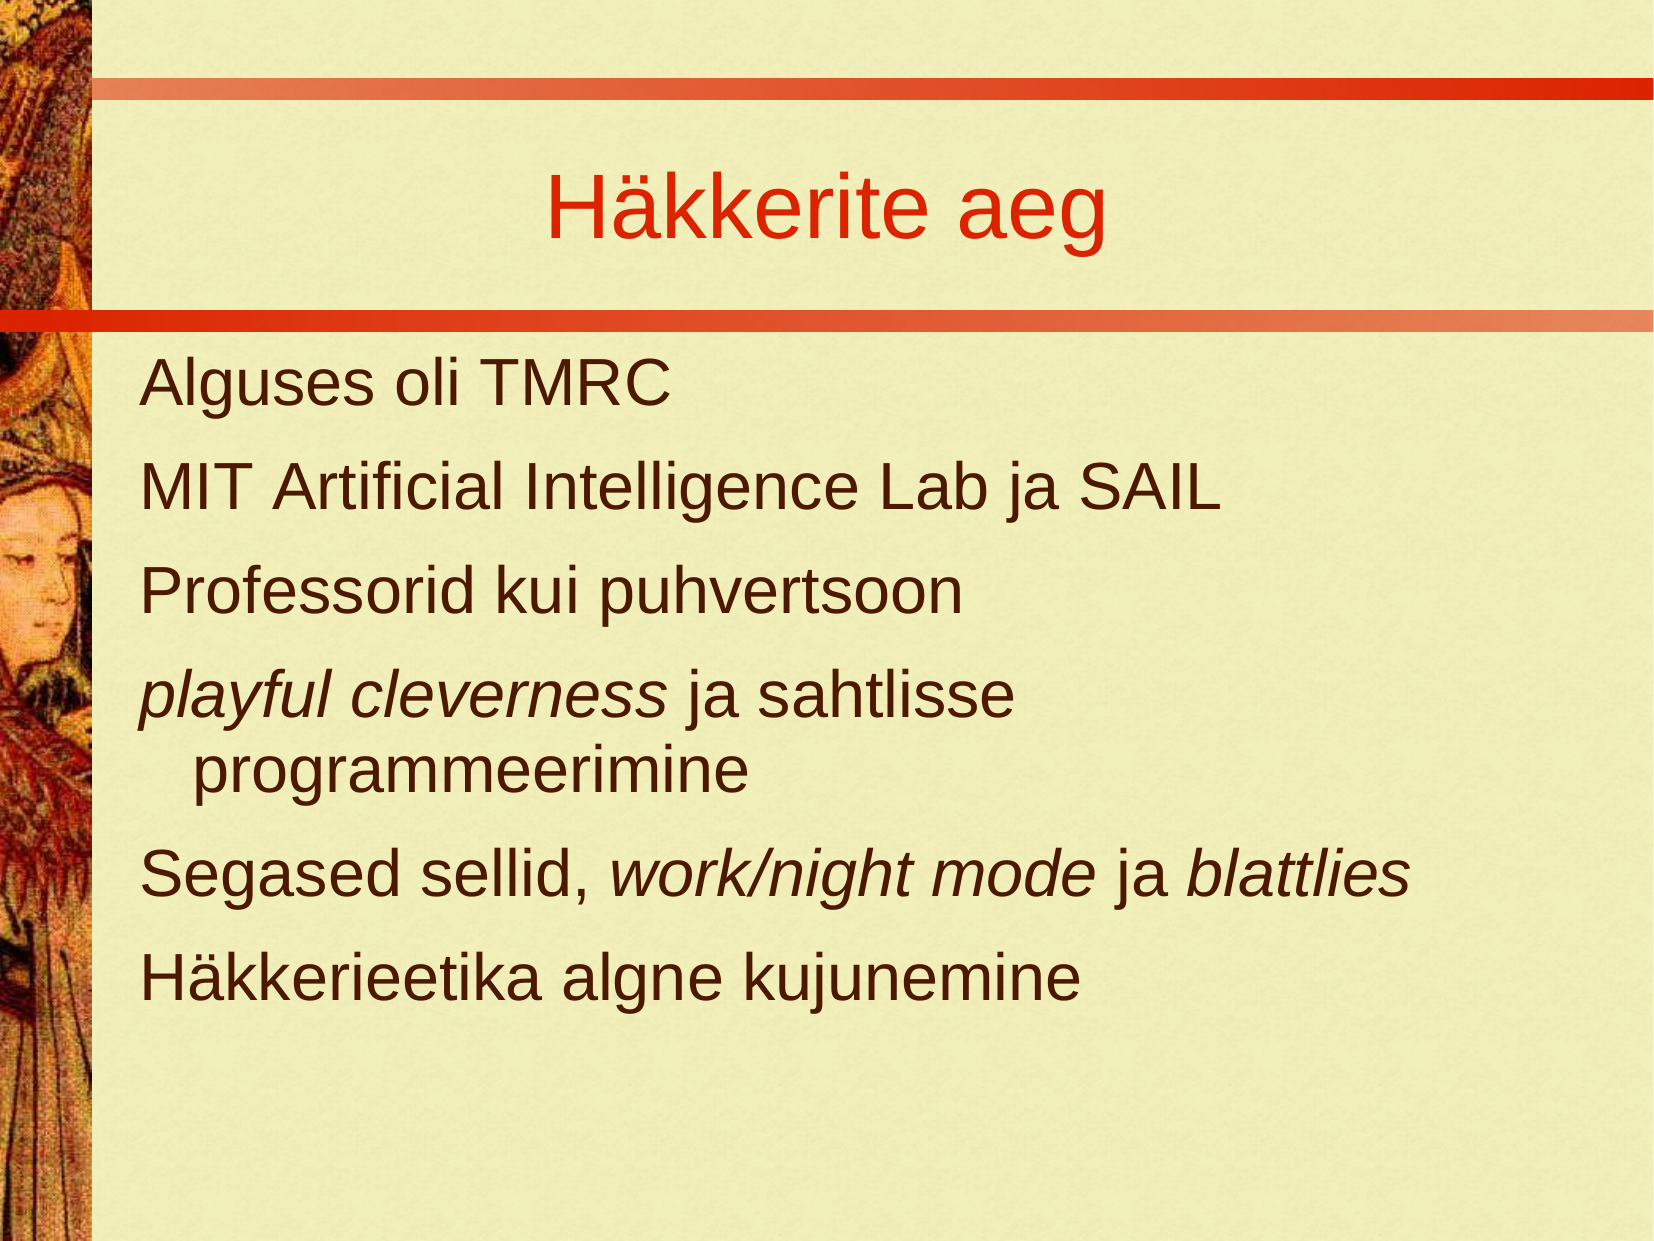

# Häkkerite aeg
Alguses oli TMRC
MIT Artificial Intelligence Lab ja SAIL
Professorid kui puhvertsoon
playful cleverness ja sahtlisse programmeerimine
Segased sellid, work/night mode ja blattlies
Häkkerieetika algne kujunemine